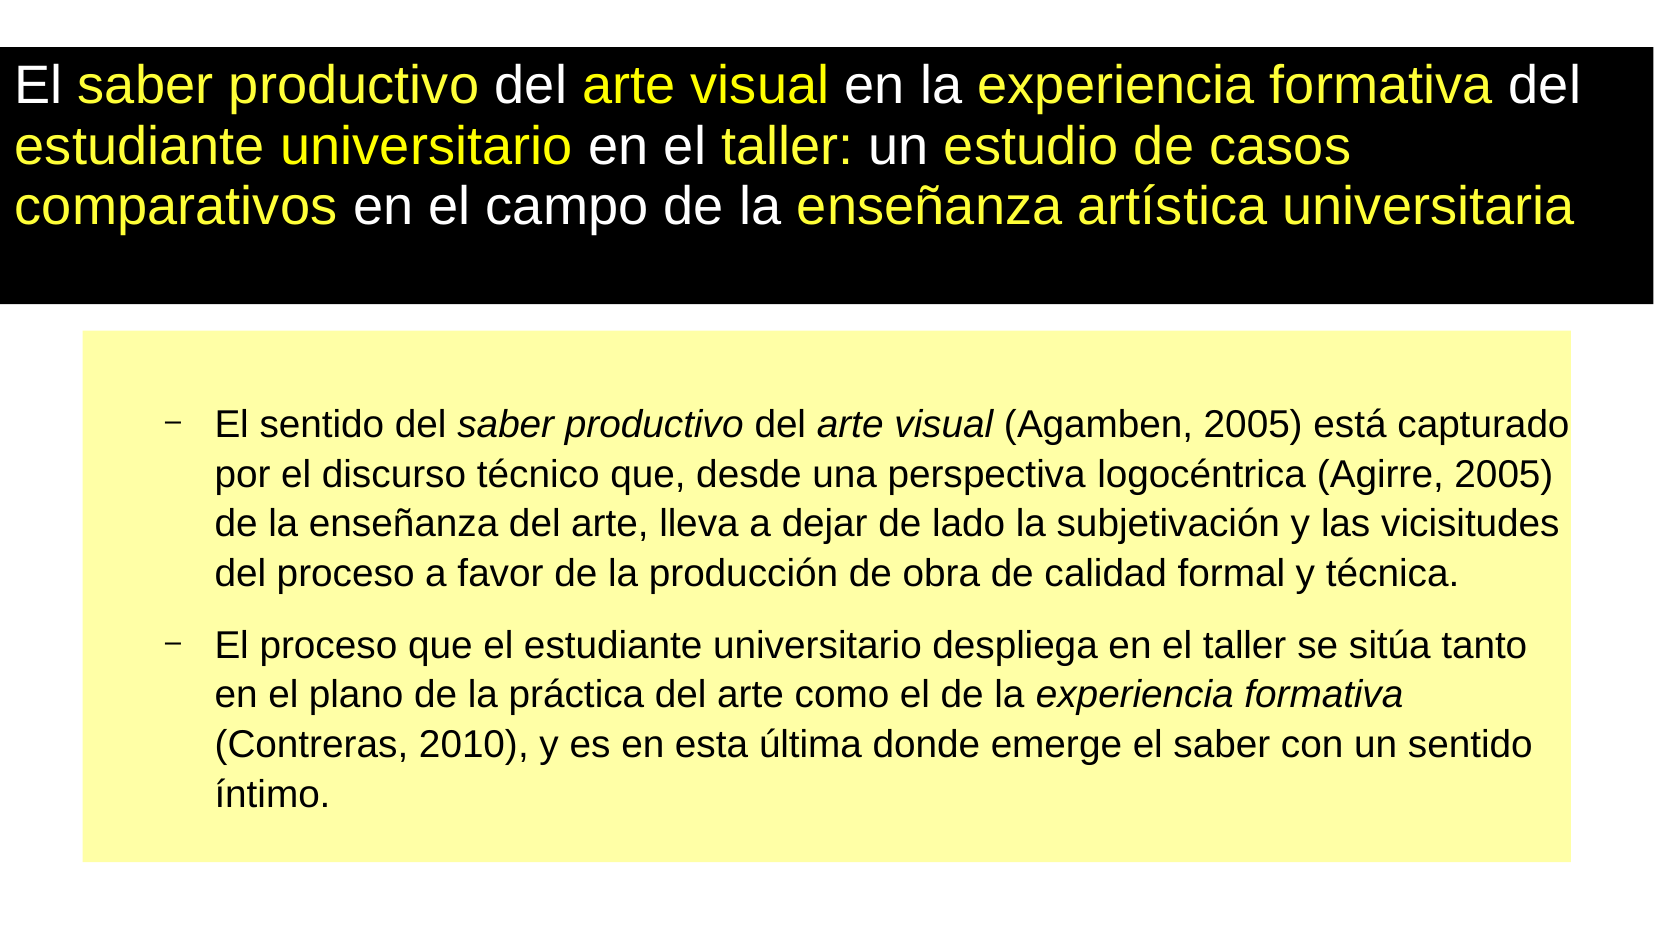

El saber productivo del arte visual en la experiencia formativa del estudiante universitario en el taller: un estudio de casos comparativos en el campo de la enseñanza artística universitaria
# El sentido del saber productivo del arte visual (Agamben, 2005) está capturado por el discurso técnico que, desde una perspectiva logocéntrica (Agirre, 2005) de la enseñanza del arte, lleva a dejar de lado la subjetivación y las vicisitudes del proceso a favor de la producción de obra de calidad formal y técnica.
El proceso que el estudiante universitario despliega en el taller se sitúa tanto en el plano de la práctica del arte como el de la experiencia formativa (Contreras, 2010), y es en esta última donde emerge el saber con un sentido íntimo.